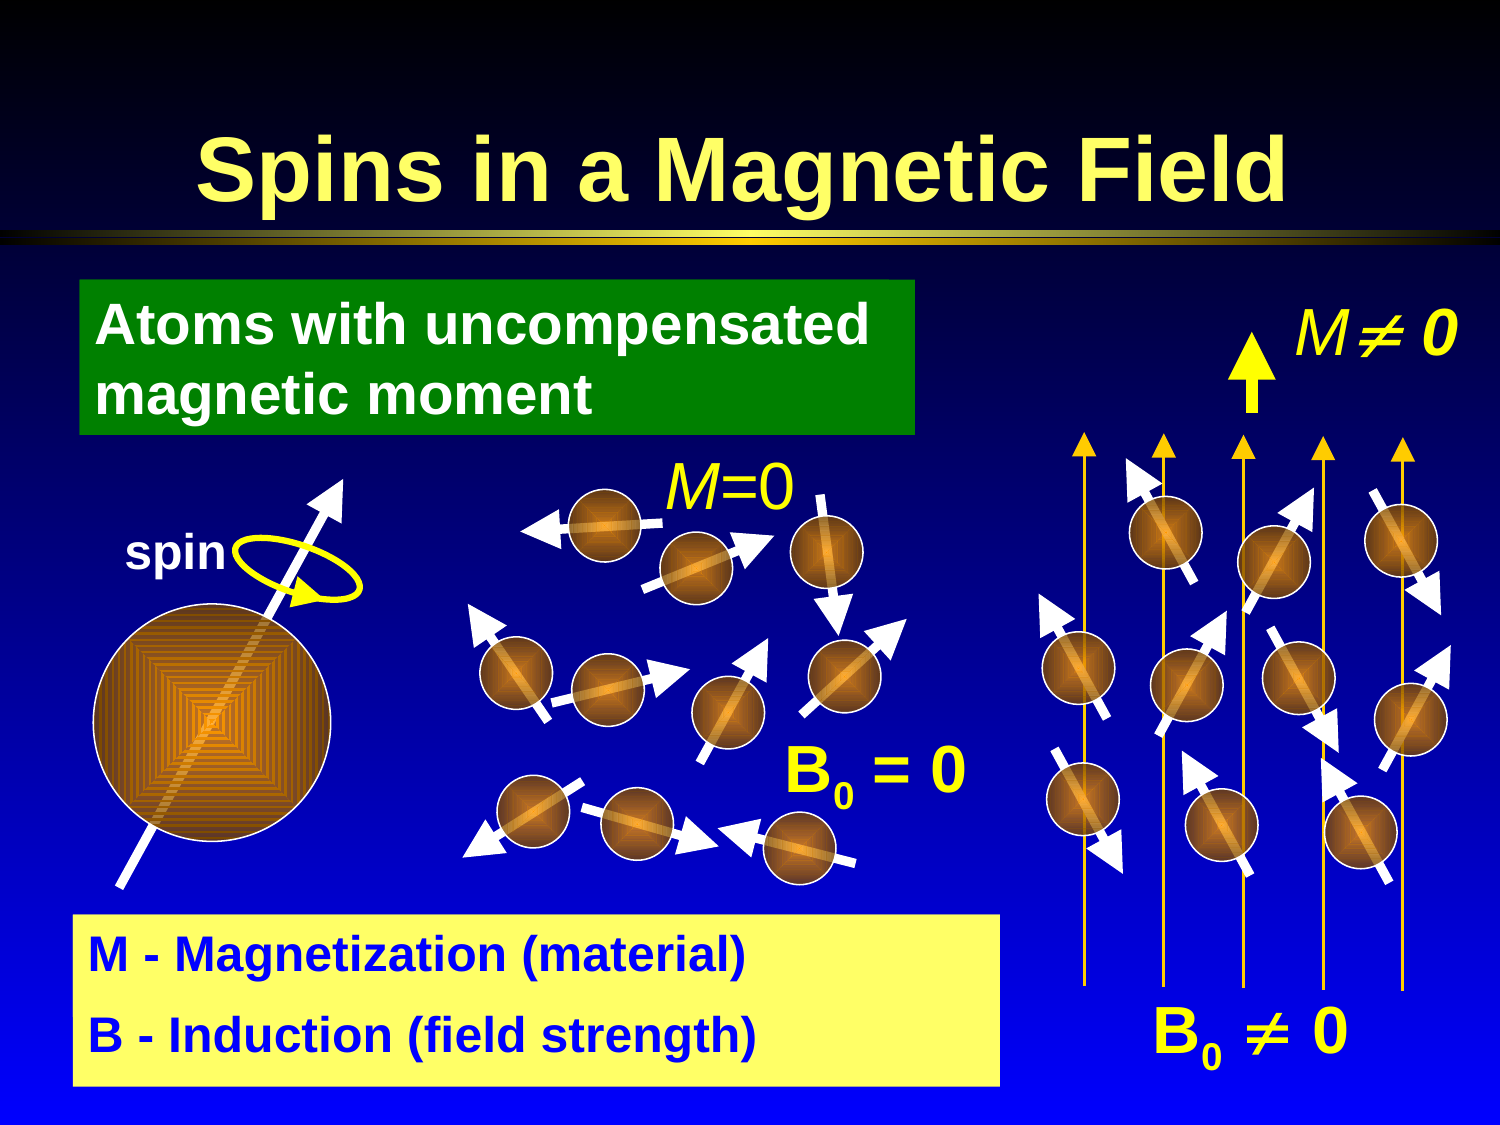

# Spins in a Magnetic Field
Atoms with uncompensated
magnetic moment
M 0
M=0
spin
B0 = 0
M - Magnetization (material)
B - Induction (field strength)
B0  0